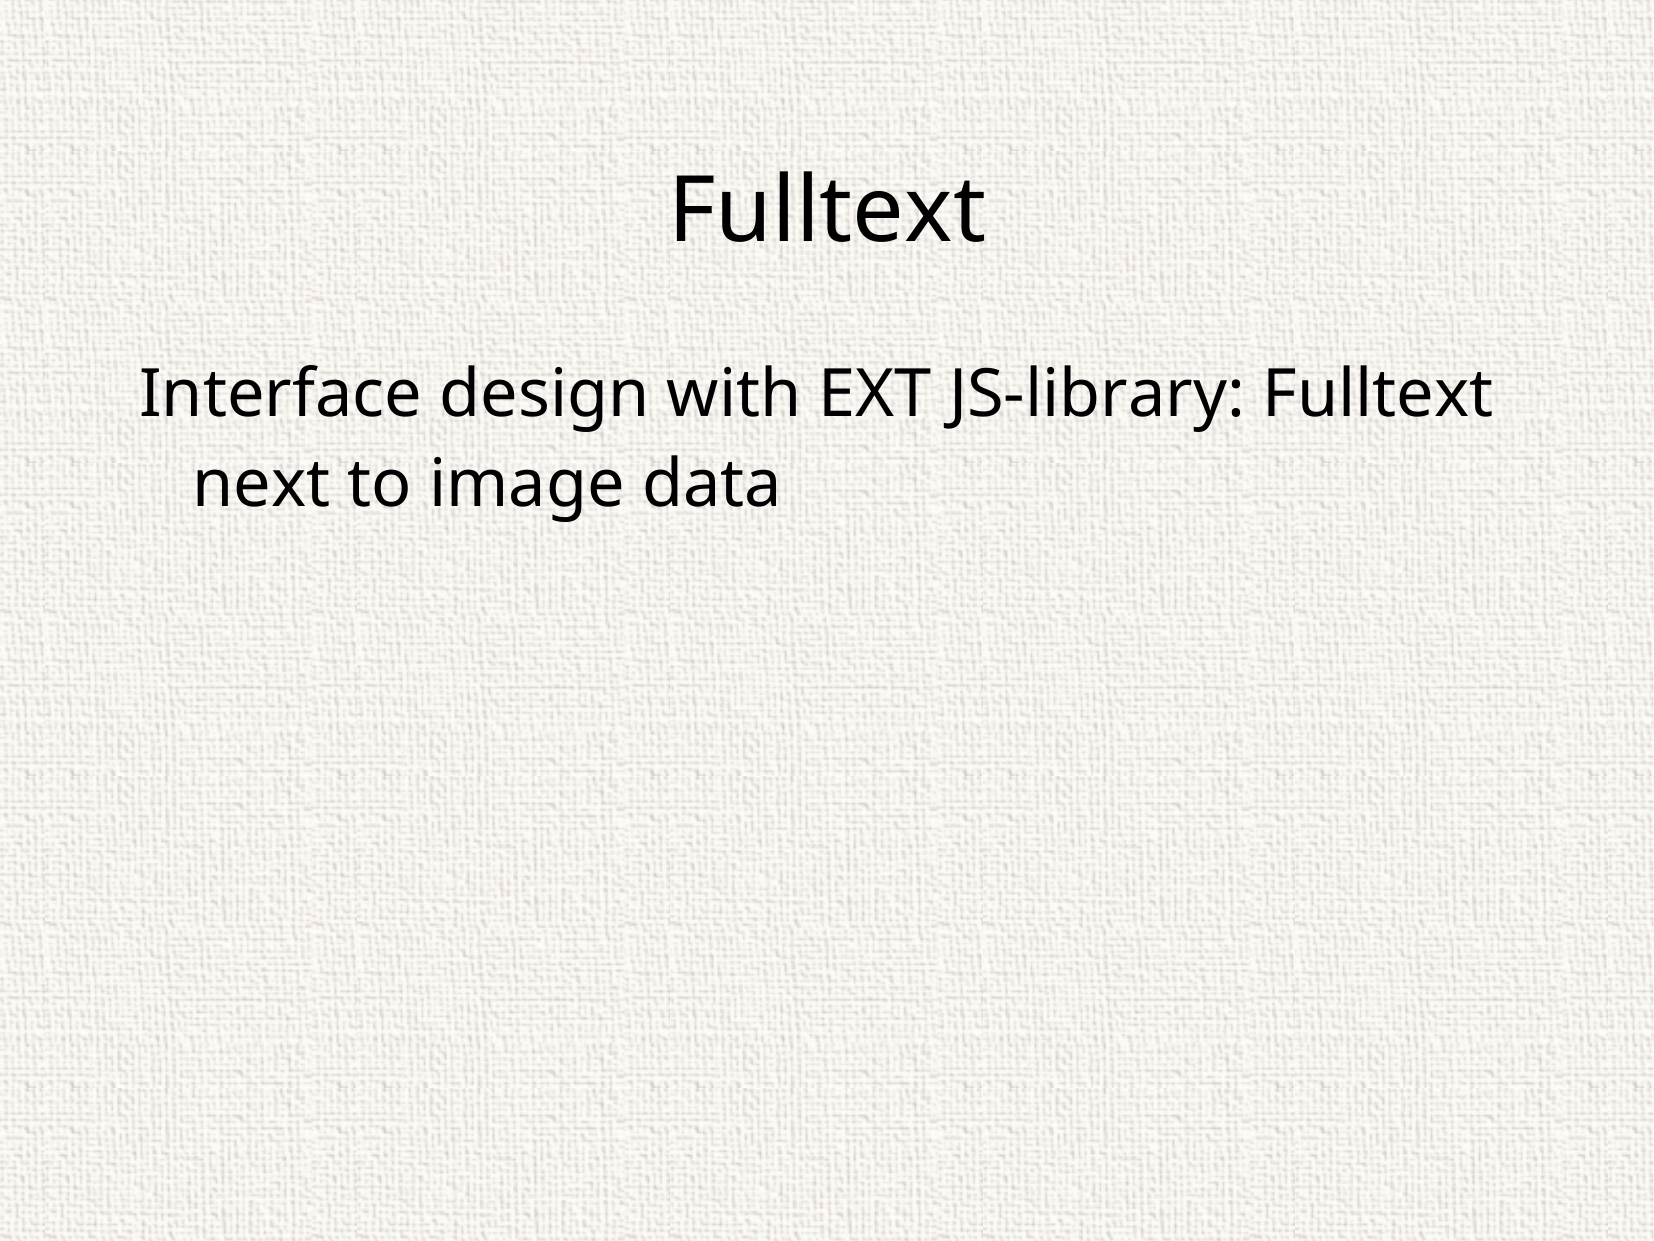

# Fulltext
Interface design with EXT JS-library: Fulltext next to image data